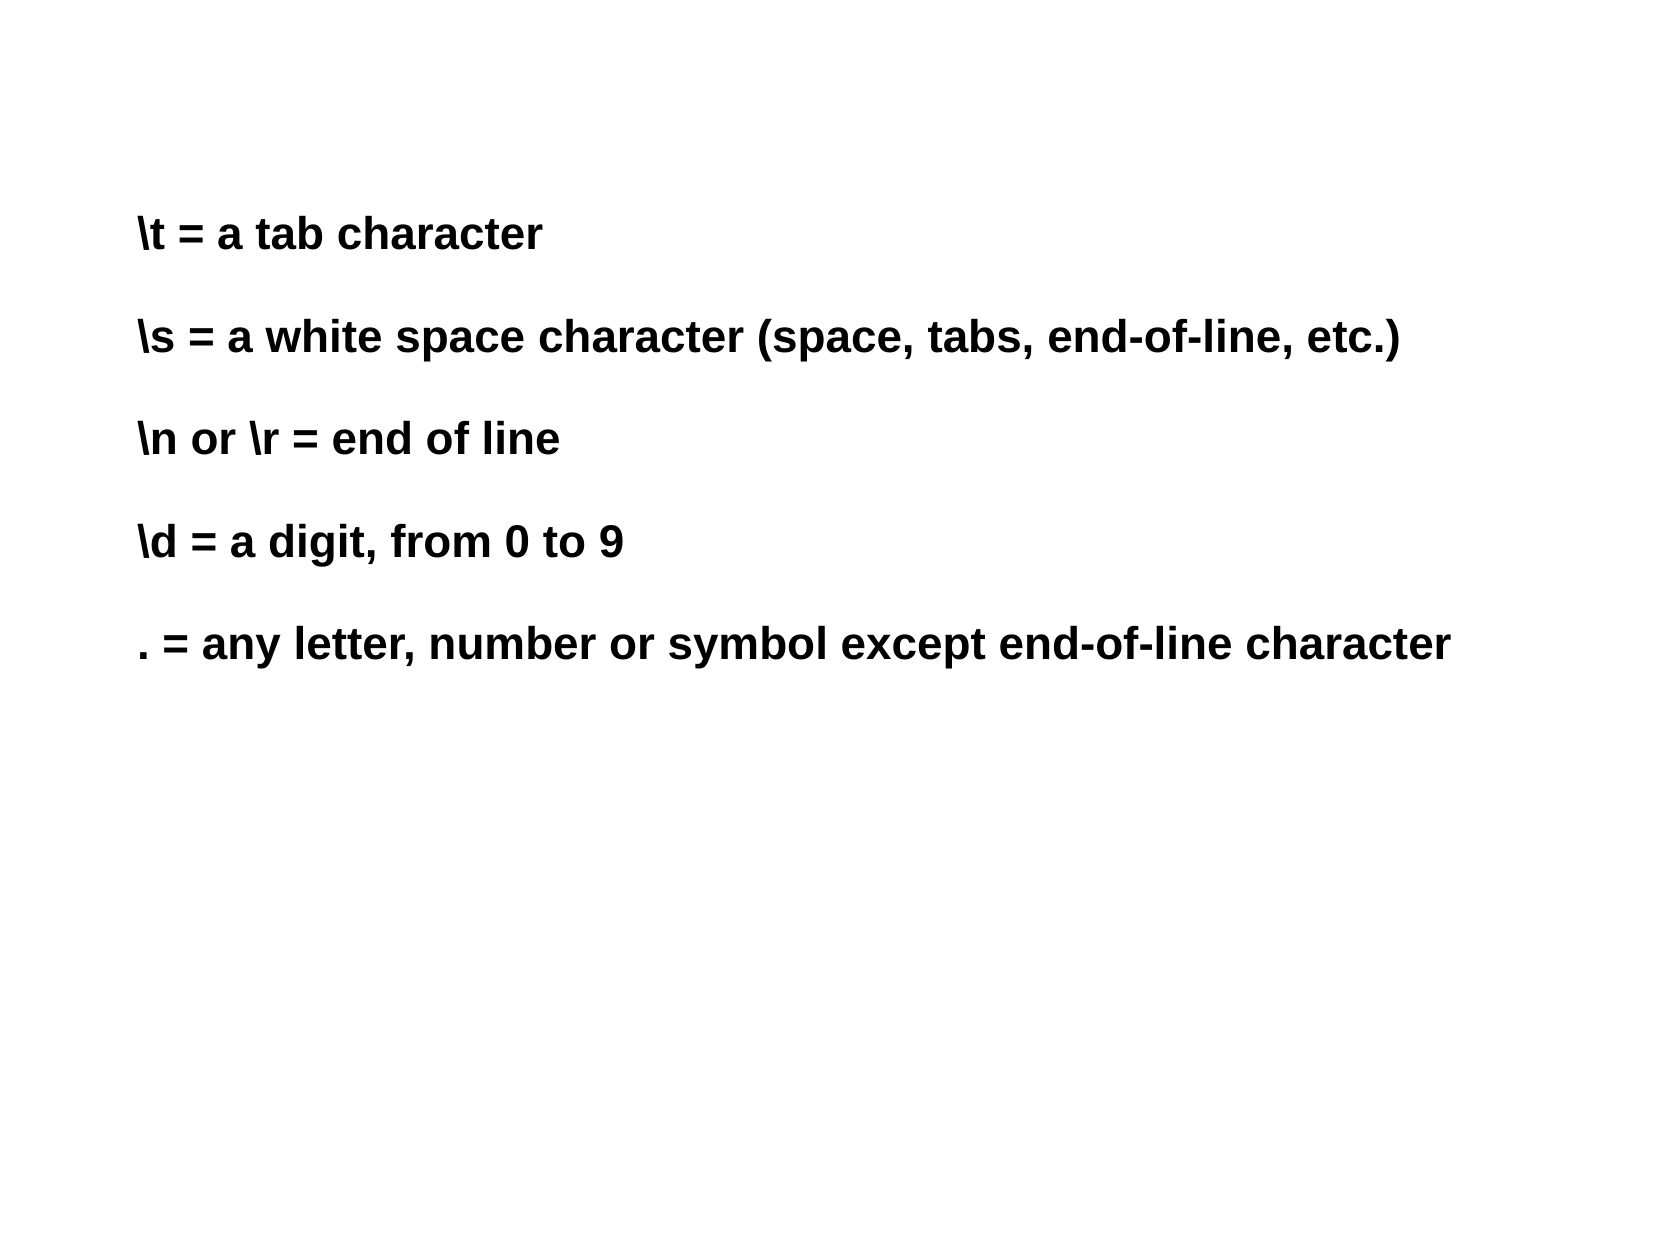

\t = a tab character
\s = a white space character (space, tabs, end-of-line, etc.)
\n or \r = end of line
\d = a digit, from 0 to 9
. = any letter, number or symbol except end-of-line character